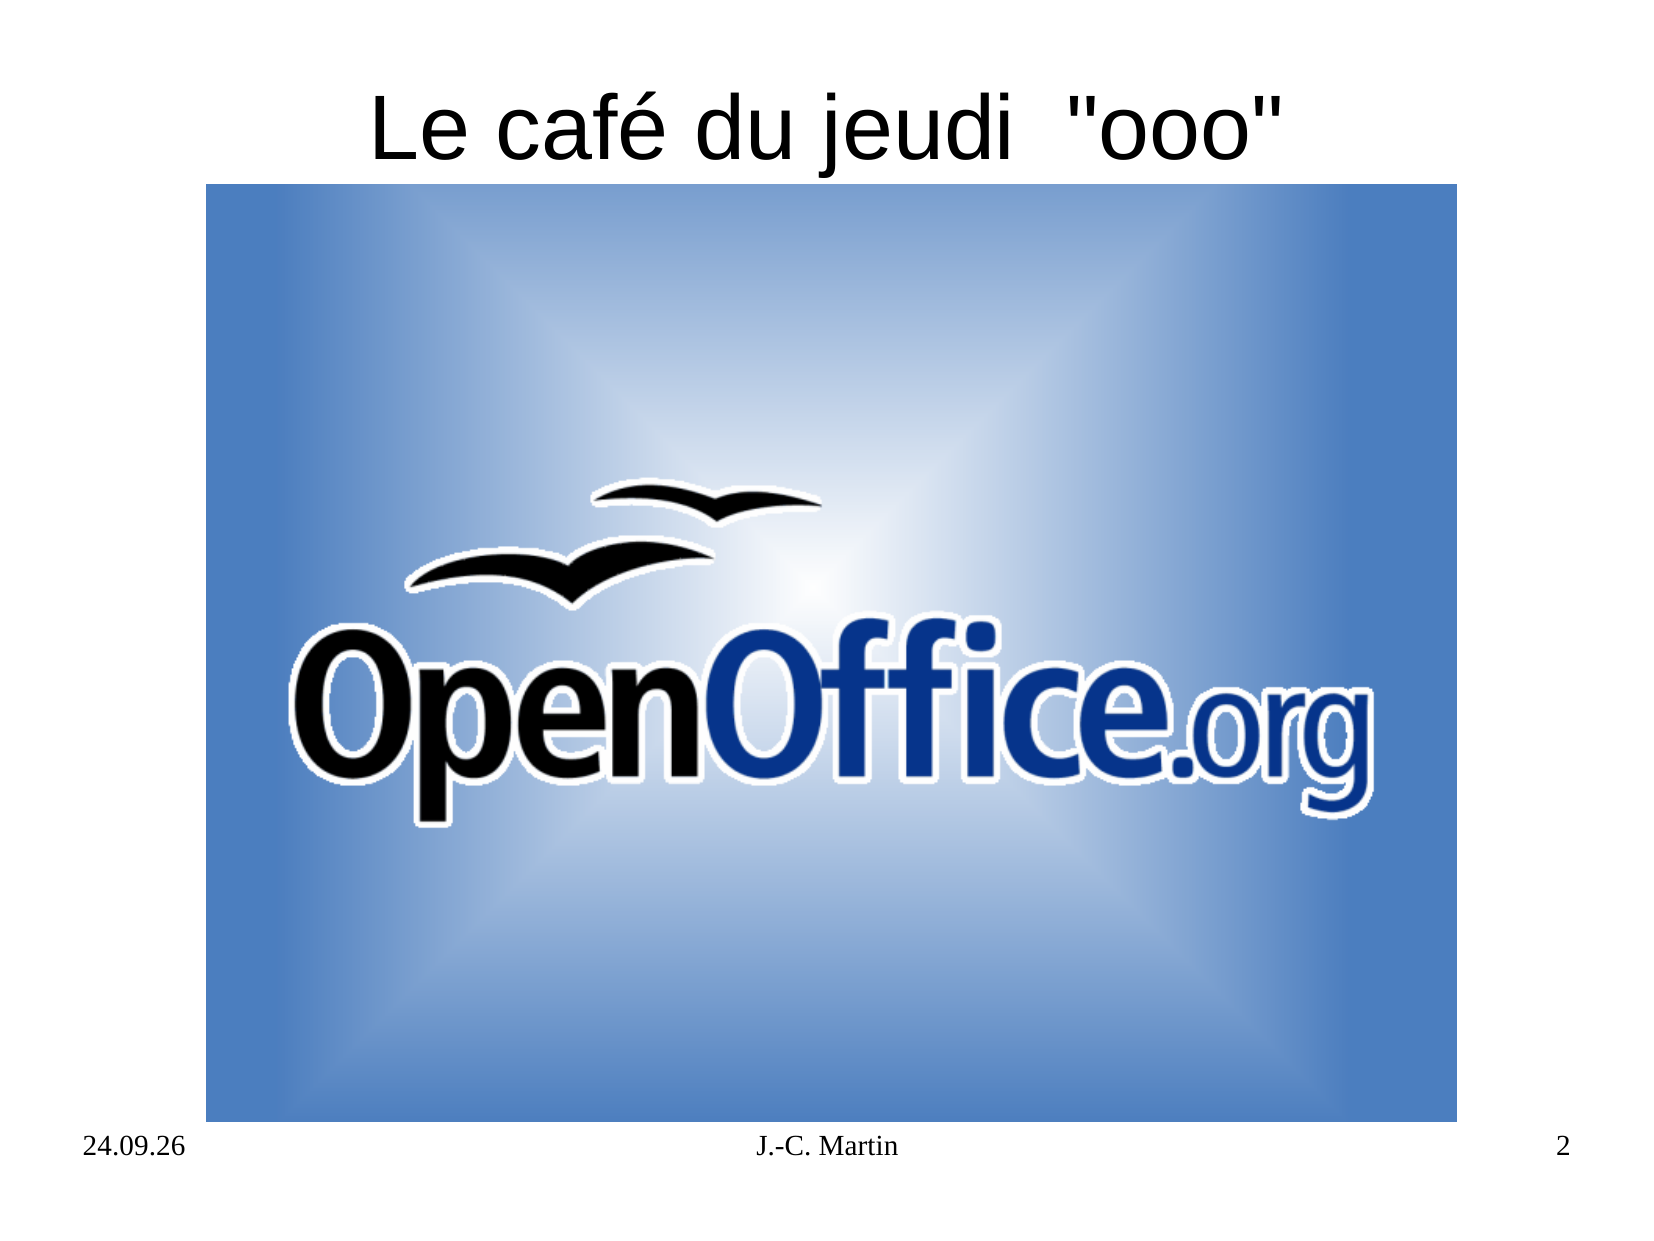

# Le café du jeudi "ooo"
J.-C. Martin
2